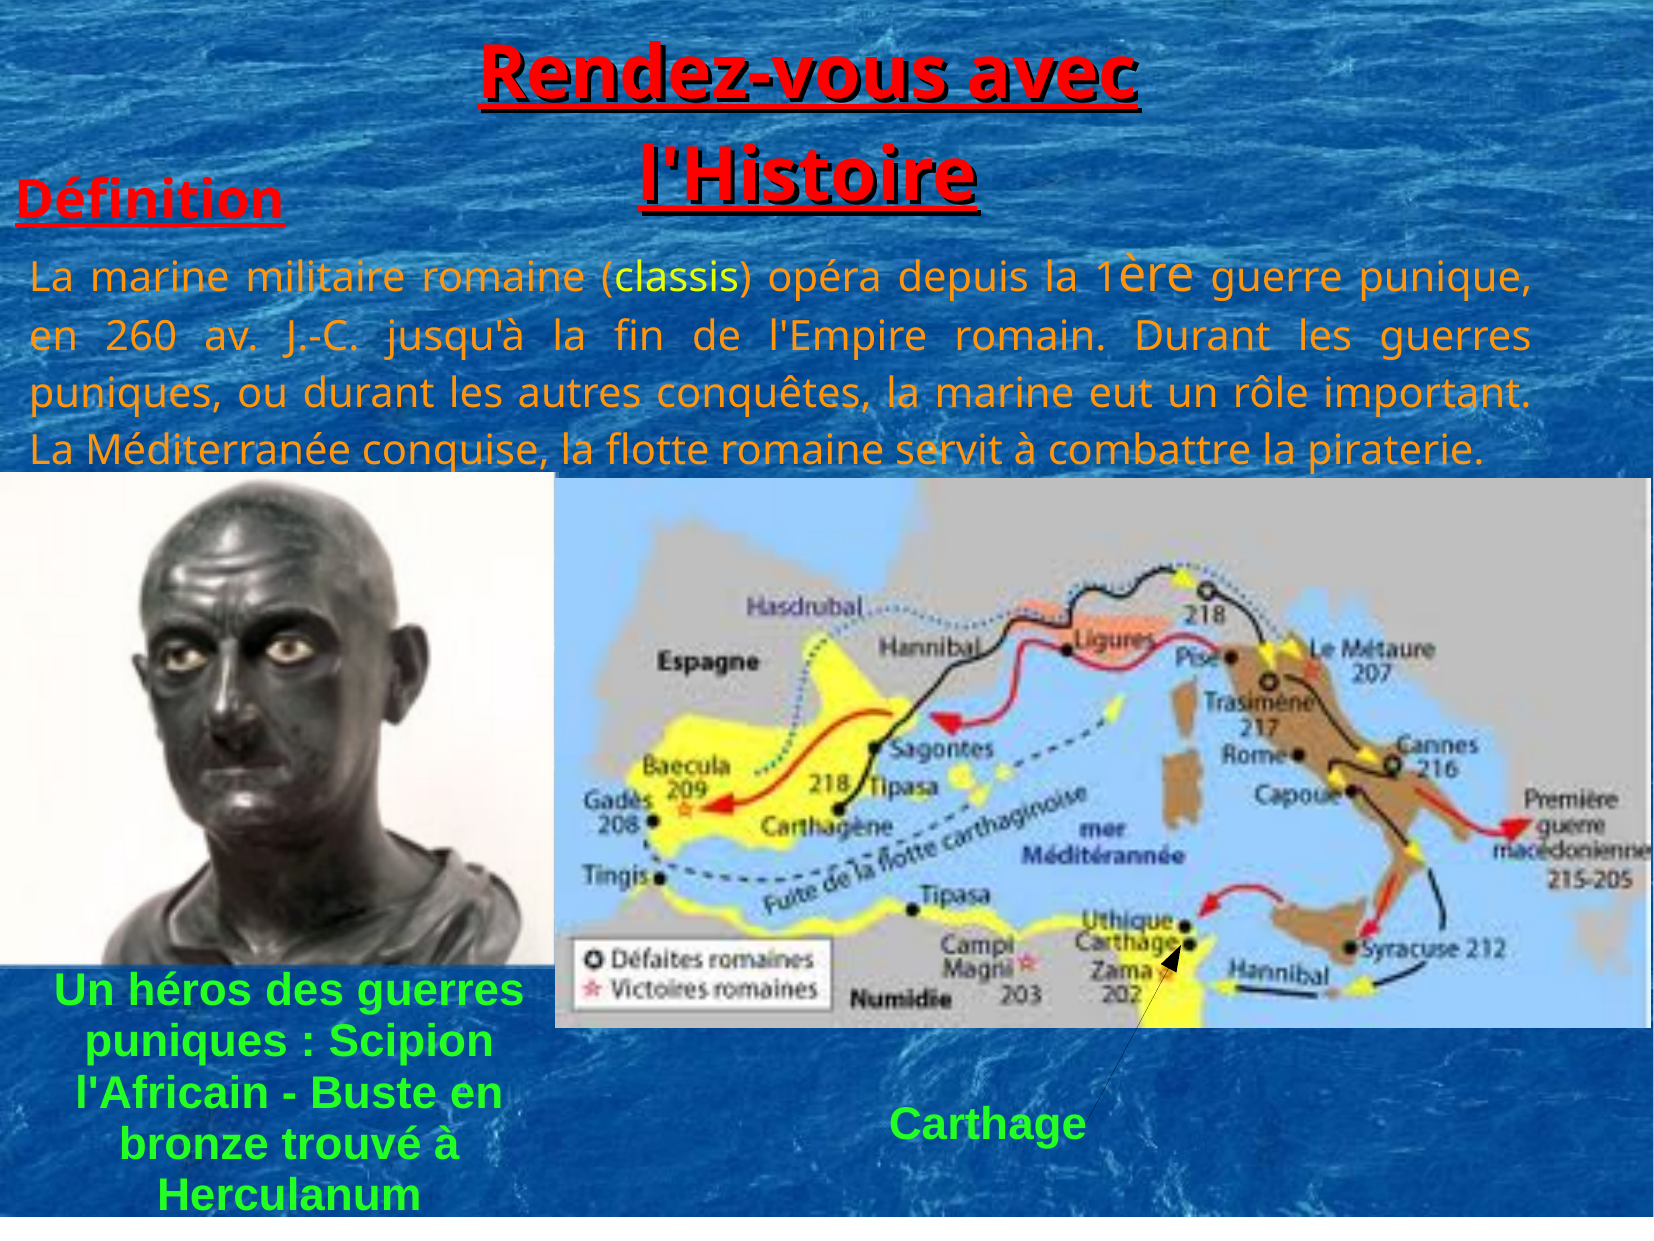

Rendez-vous avec l'Histoire
Définition
La marine militaire romaine (classis) opéra depuis la 1ère guerre punique, en 260 av. J.-C. jusqu'à la fin de l'Empire romain. Durant les guerres puniques, ou durant les autres conquêtes, la marine eut un rôle important. La Méditerranée conquise, la flotte romaine servit à combattre la piraterie.
Un héros des guerres puniques : Scipion l'Africain - Buste en bronze trouvé à Herculanum
Carthage